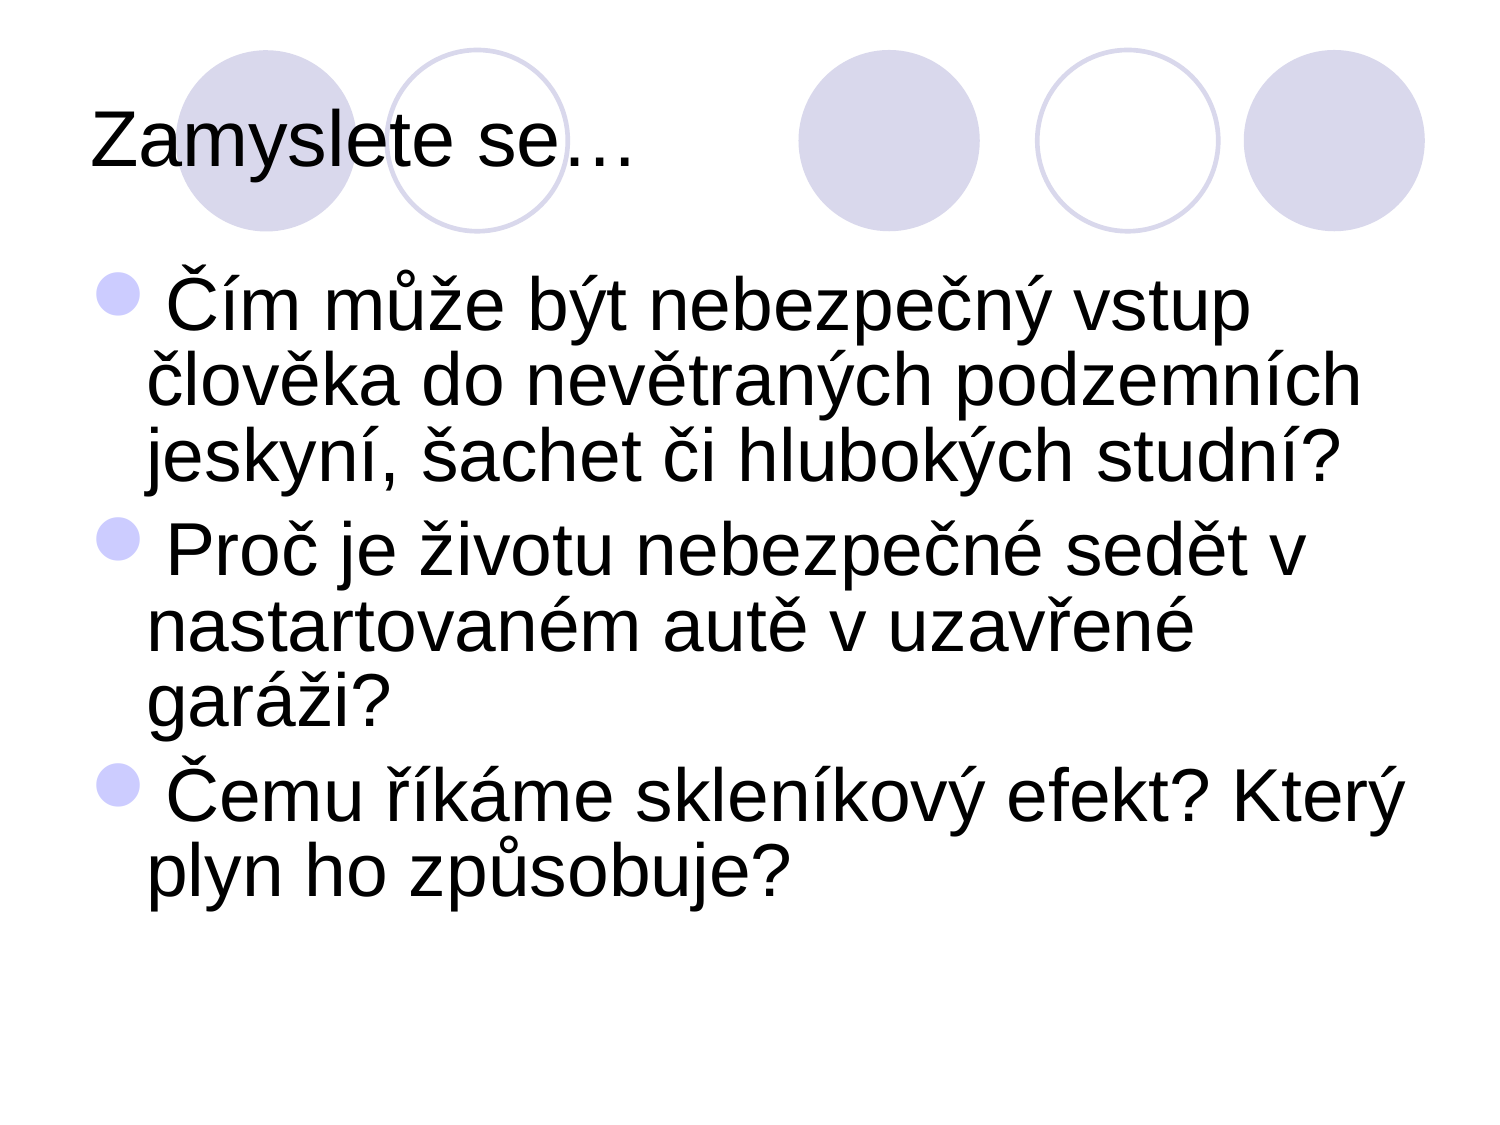

# Zamyslete se…
Čím může být nebezpečný vstup člověka do nevětraných podzemních jeskyní, šachet či hlubokých studní?
Proč je životu nebezpečné sedět v nastartovaném autě v uzavřené garáži?
Čemu říkáme skleníkový efekt? Který plyn ho způsobuje?